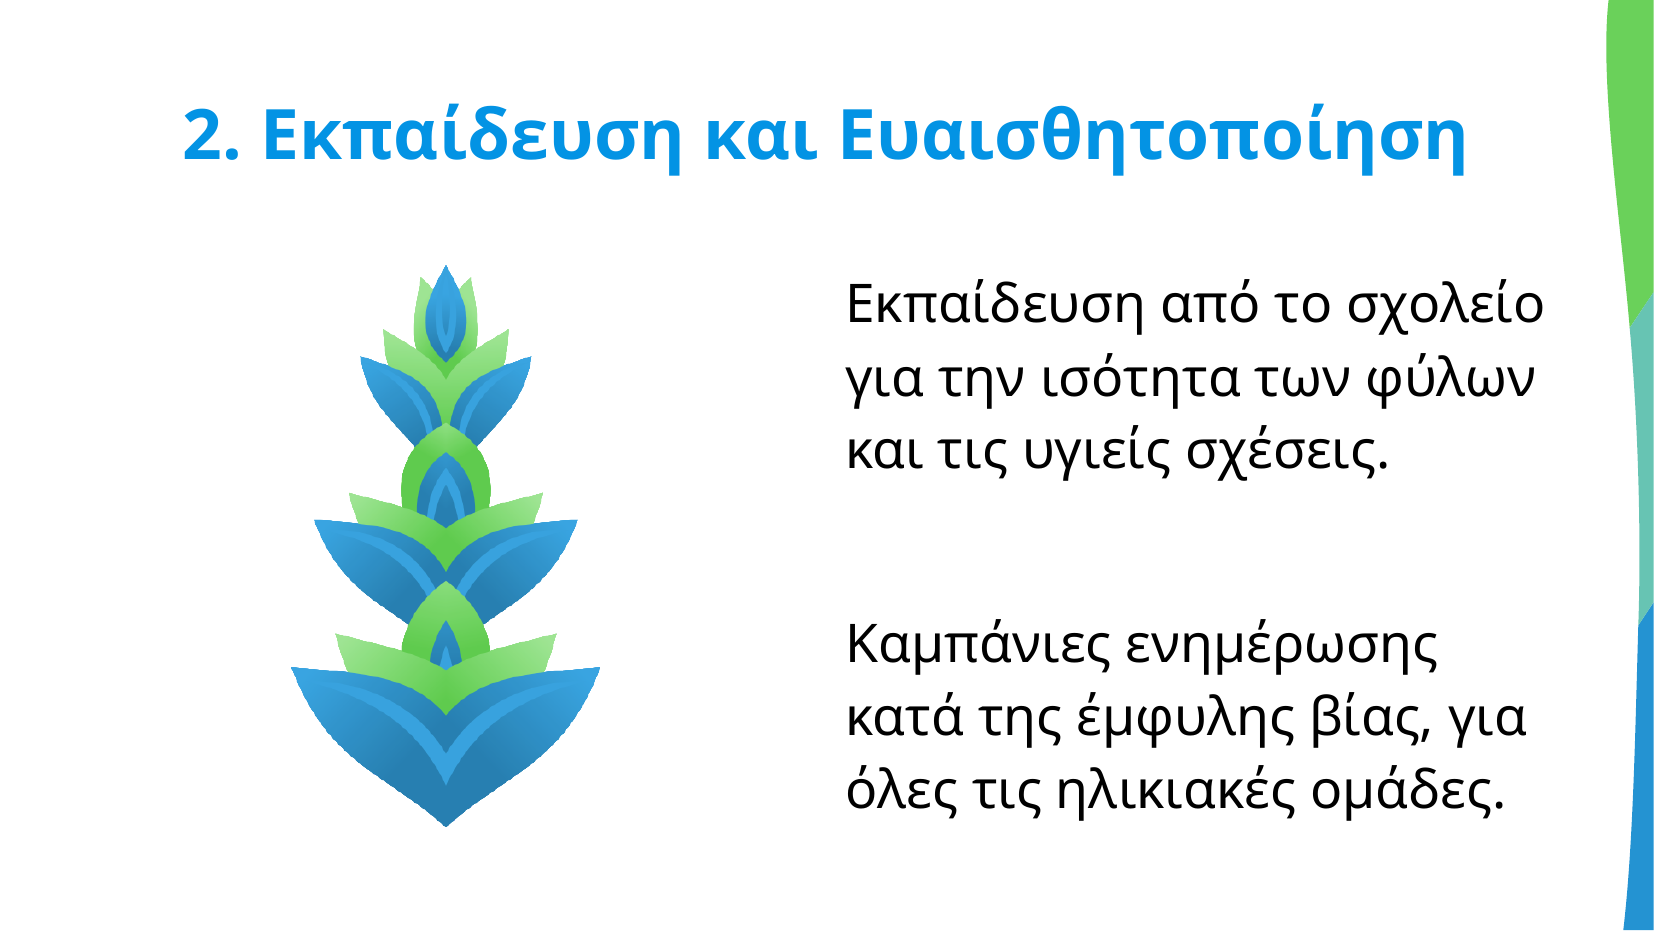

# 2. Εκπαίδευση και Ευαισθητοποίηση
Εκπαίδευση από το σχολείο για την ισότητα των φύλων και τις υγιείς σχέσεις.
Καμπάνιες ενημέρωσης κατά της έμφυλης βίας, για όλες τις ηλικιακές ομάδες.